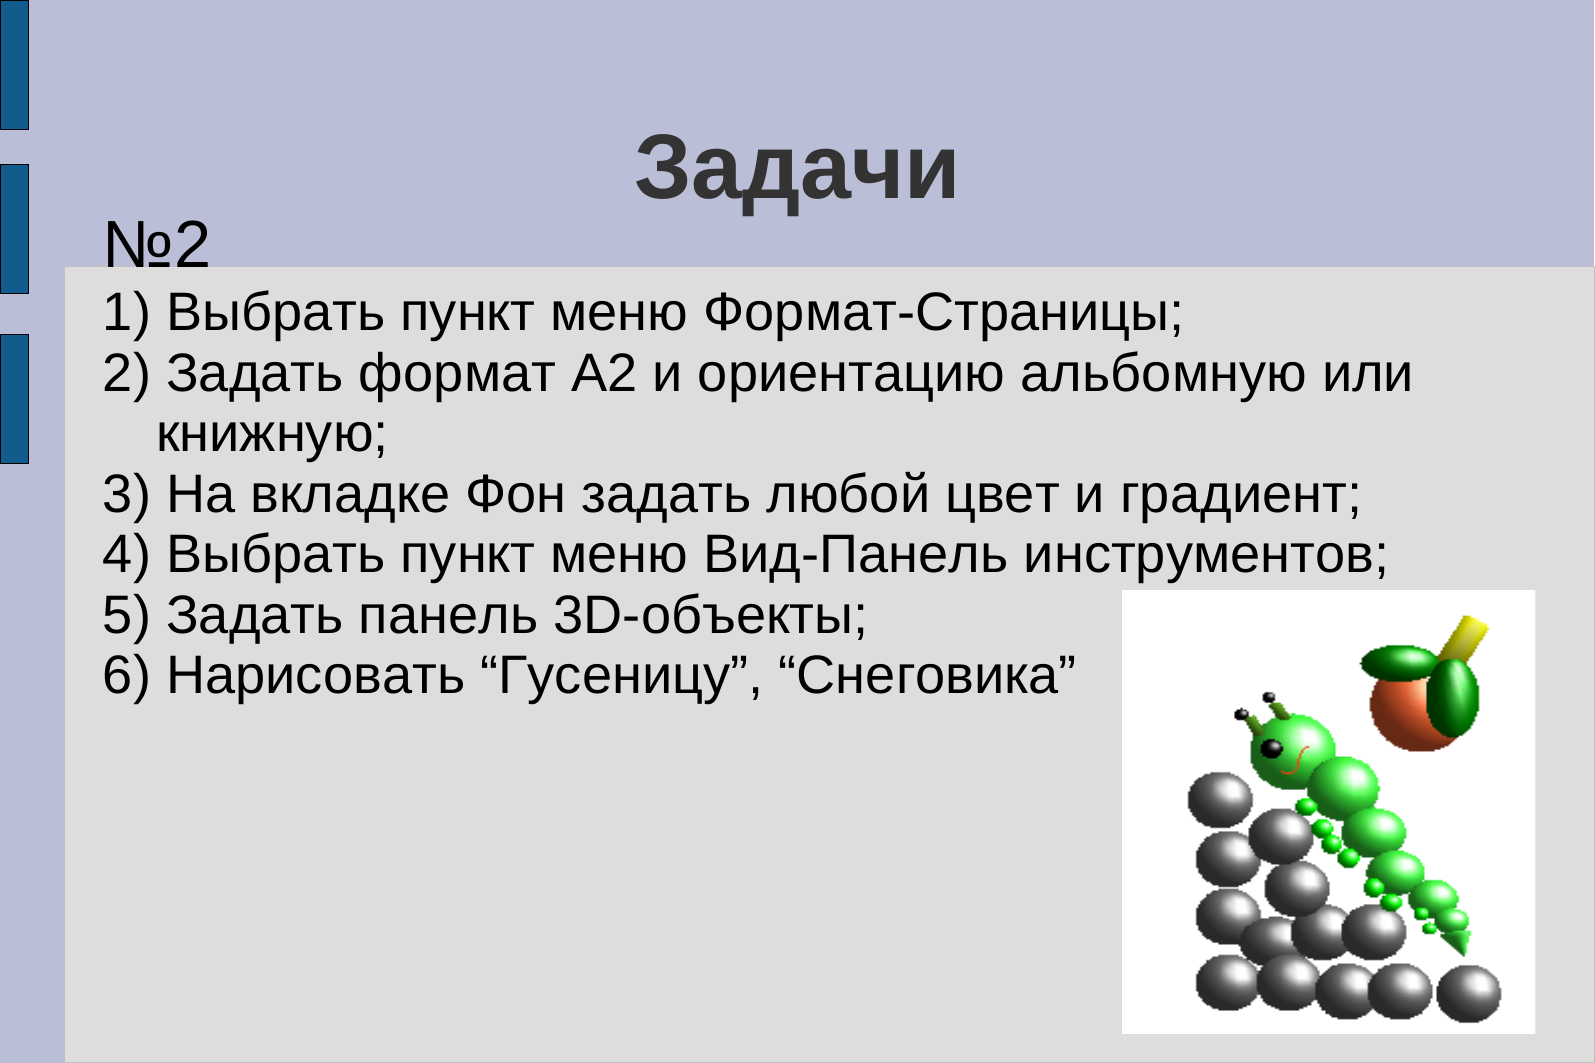

# Задачи
№2
1) Выбрать пункт меню Формат-Страницы;
2) Задать формат А2 и ориентацию альбомную или книжную;
3) На вкладке Фон задать любой цвет и градиент;
4) Выбрать пункт меню Вид-Панель инструментов;
5) Задать панель 3D-объекты;
6) Нарисовать “Гусеницу”, “Снеговика”